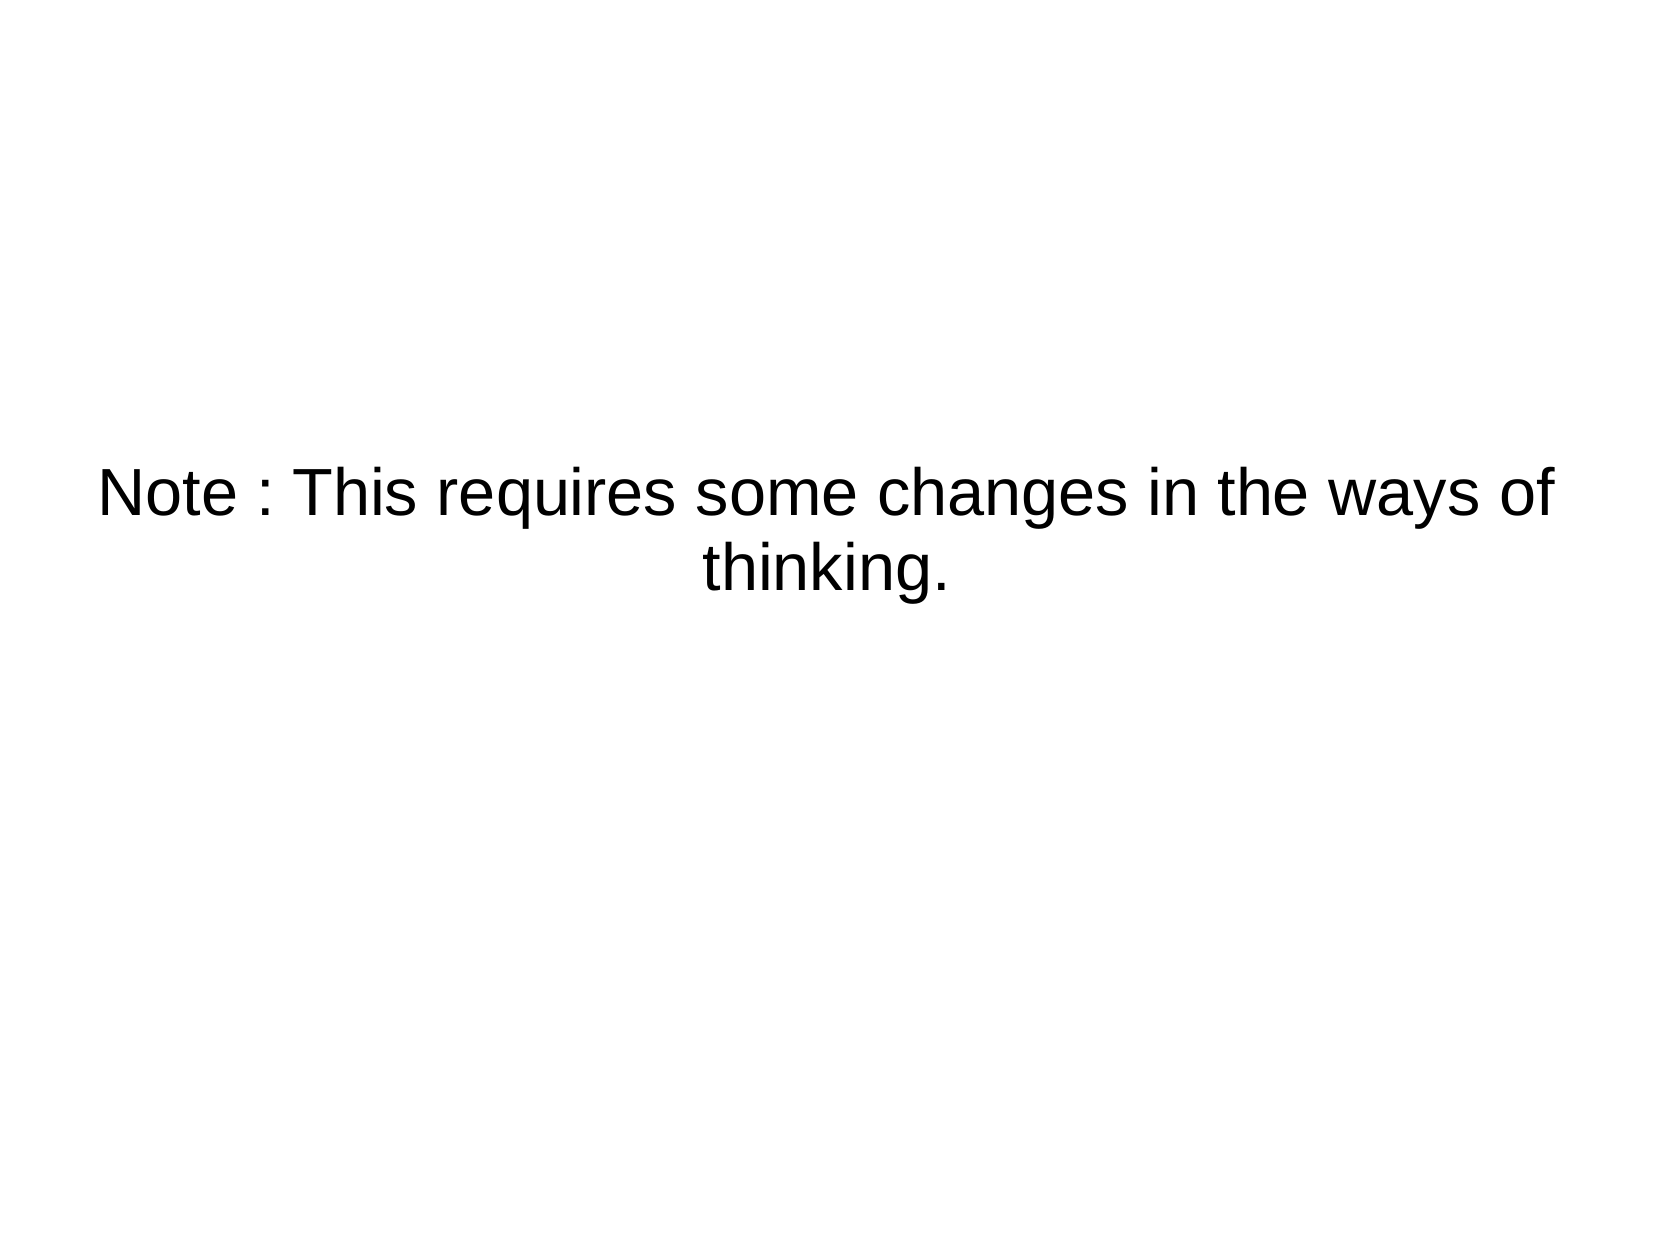

# Note : This requires some changes in the ways of thinking.